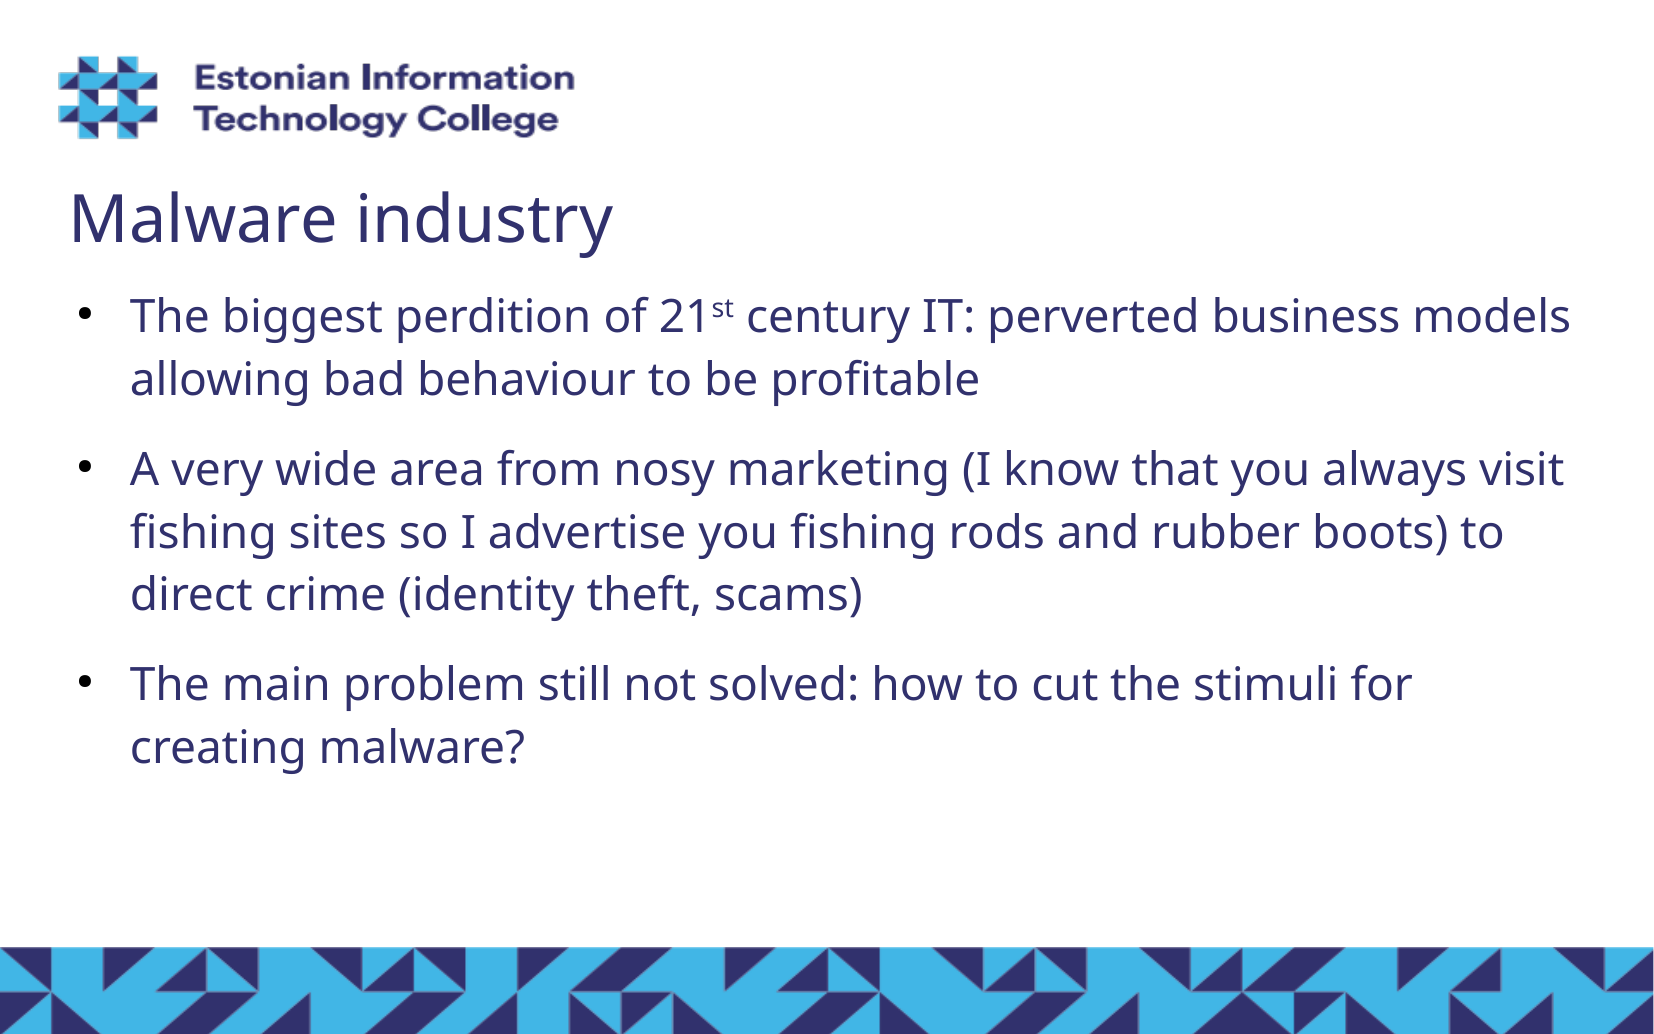

# Malware industry
The biggest perdition of 21st century IT: perverted business models allowing bad behaviour to be profitable
A very wide area from nosy marketing (I know that you always visit fishing sites so I advertise you fishing rods and rubber boots) to direct crime (identity theft, scams)
The main problem still not solved: how to cut the stimuli for creating malware?